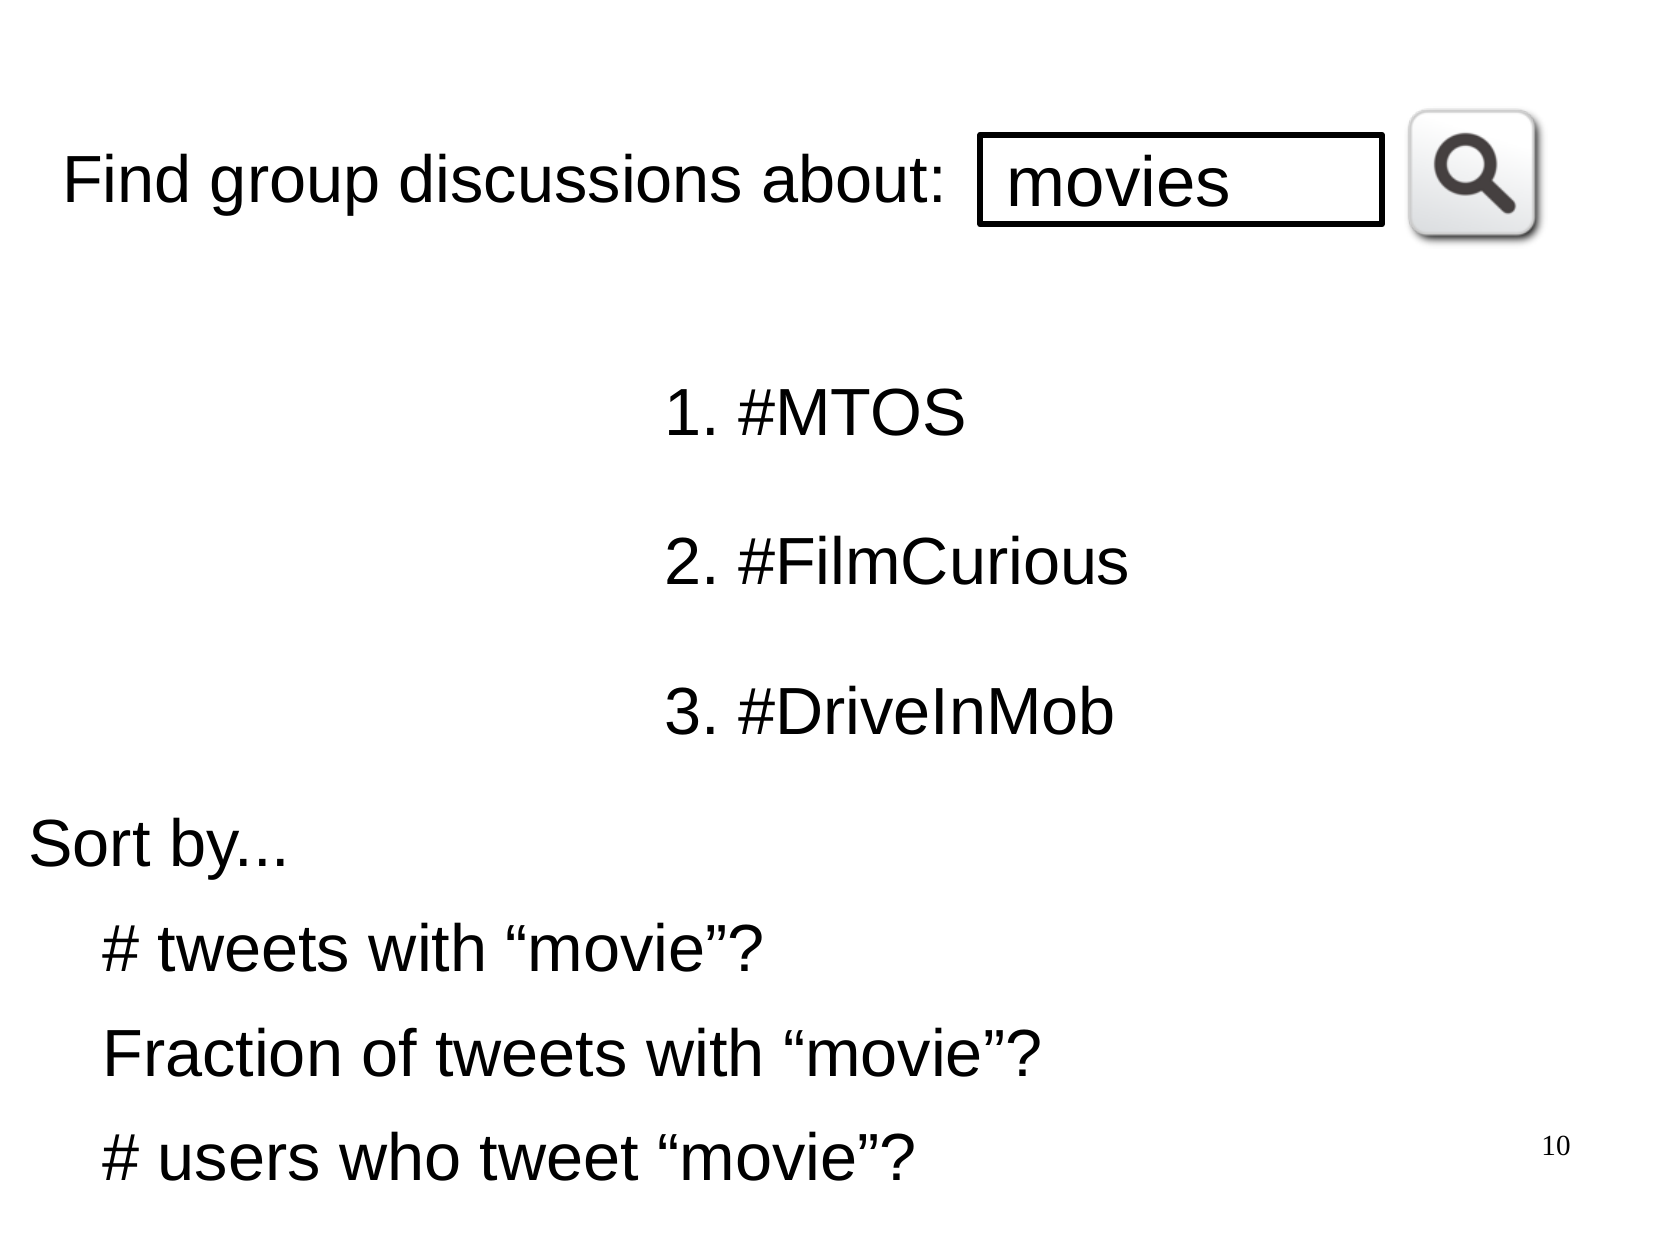

Find group discussions about:
movies
1. #MTOS
2. #FilmCurious
3. #DriveInMob
Sort by...
	# tweets with “movie”?
	Fraction of tweets with “movie”?
	# users who tweet “movie”?
10